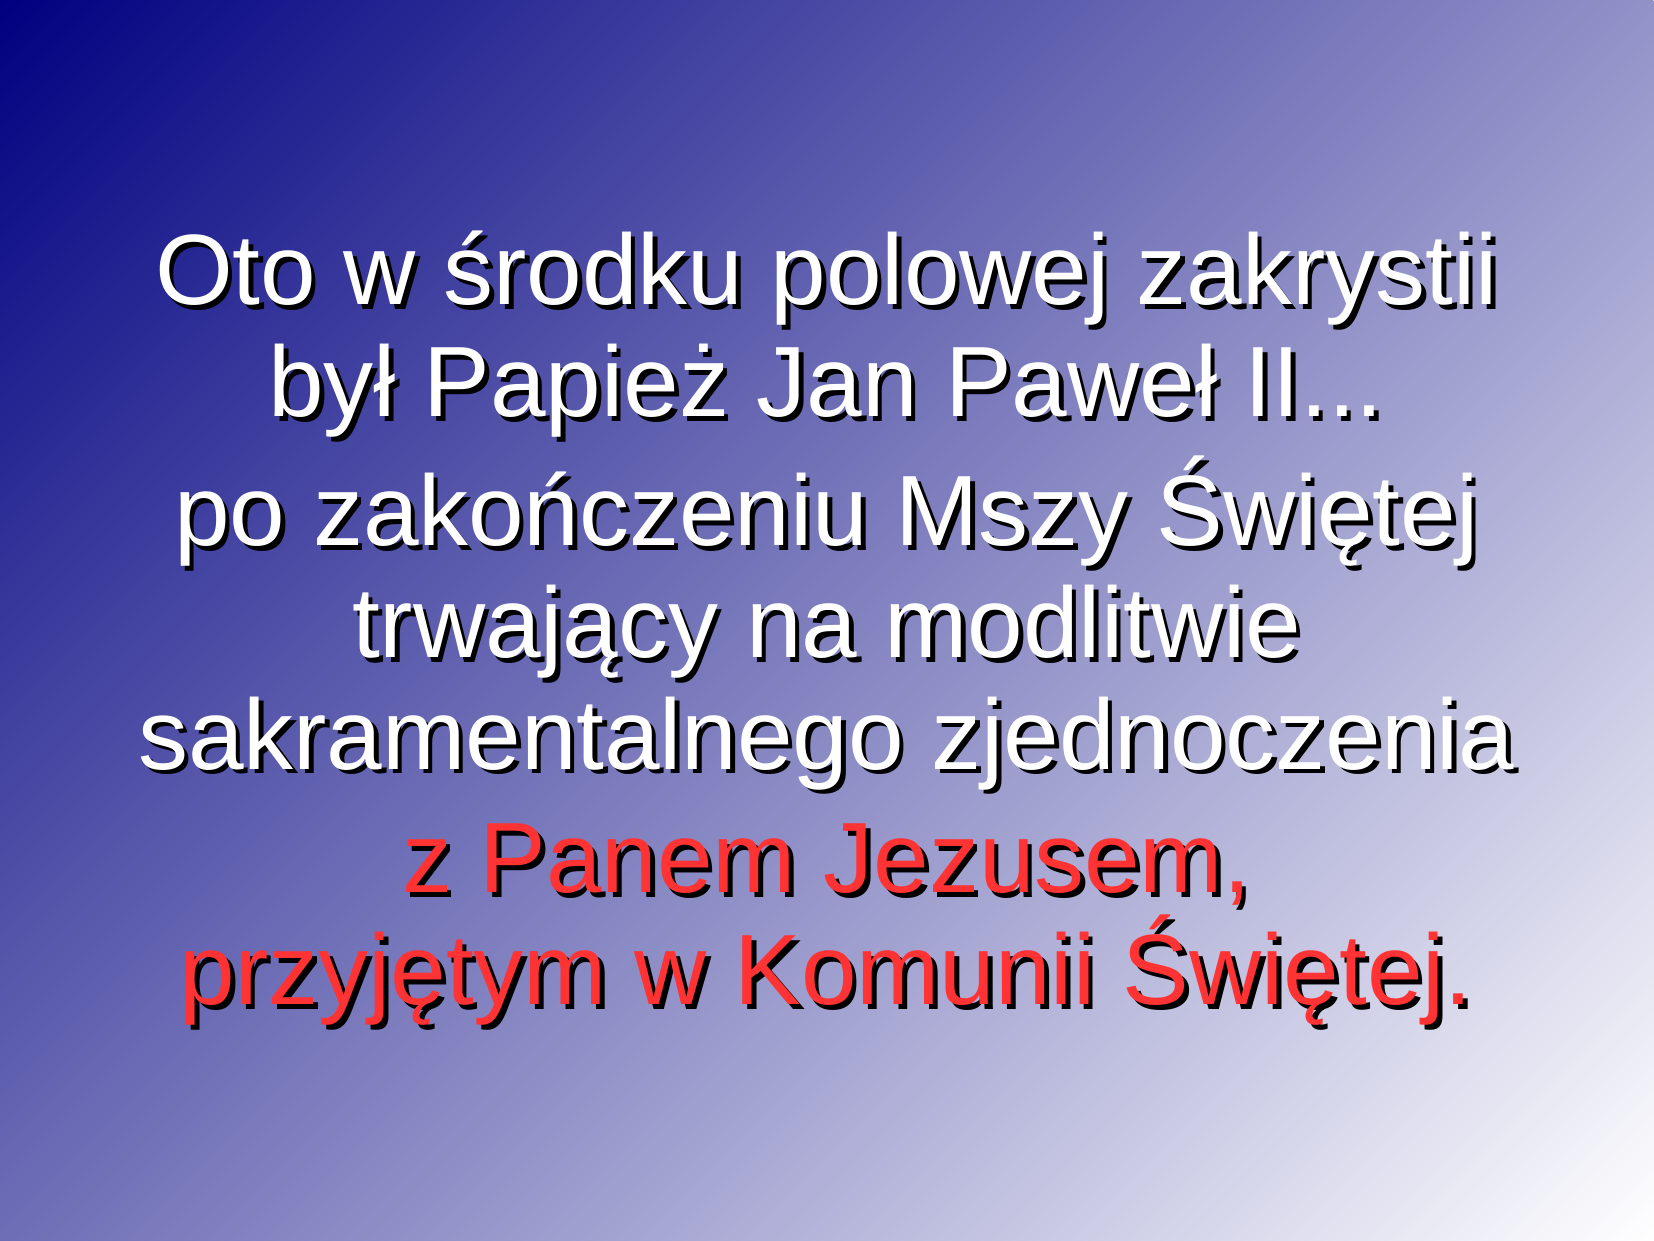

# Oto w środku polowej zakrystii
był Papież Jan Paweł II...
po zakończeniu Mszy Świętej
trwający na modlitwie
sakramentalnego zjednoczenia
z Panem Jezusem,
przyjętym w Komunii Świętej.